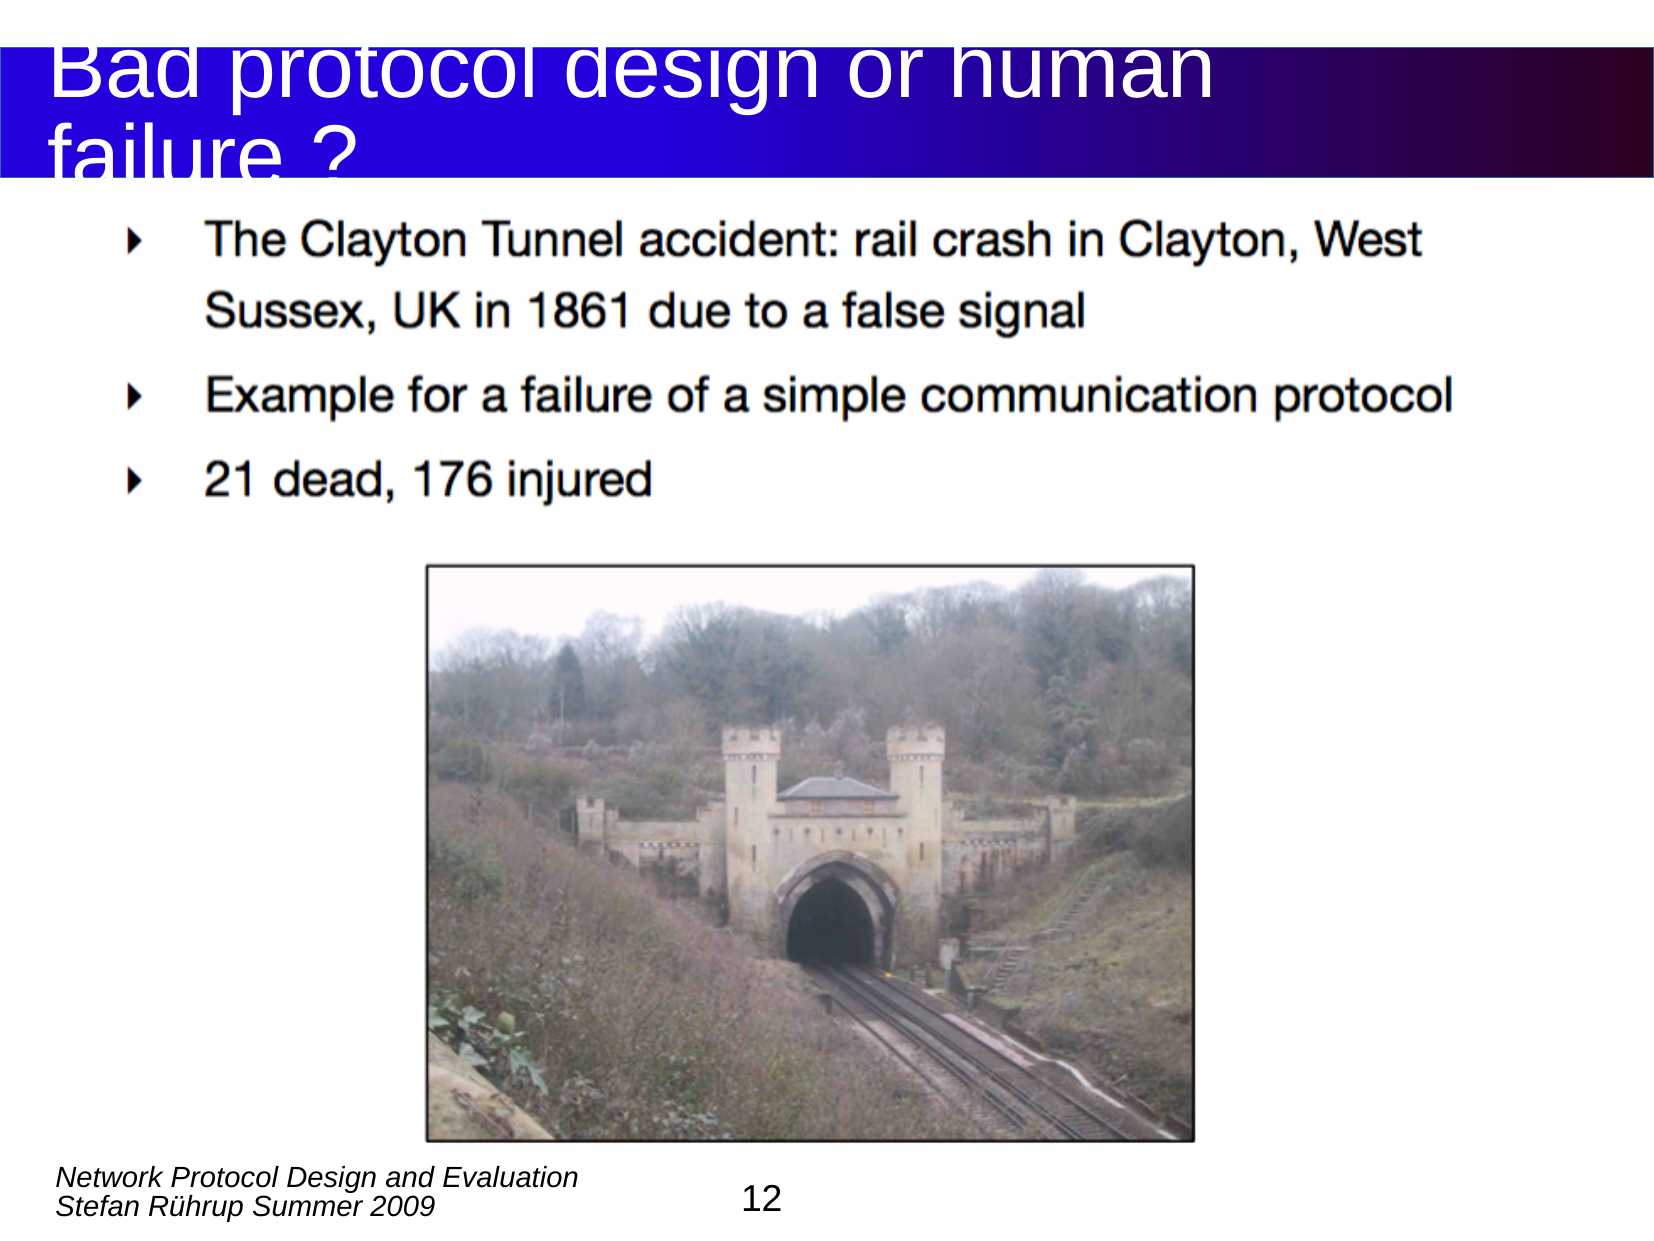

# Bad protocol design or human failure ?
Network Protocol Design and Evaluation
Stefan Rührup Summer 2009